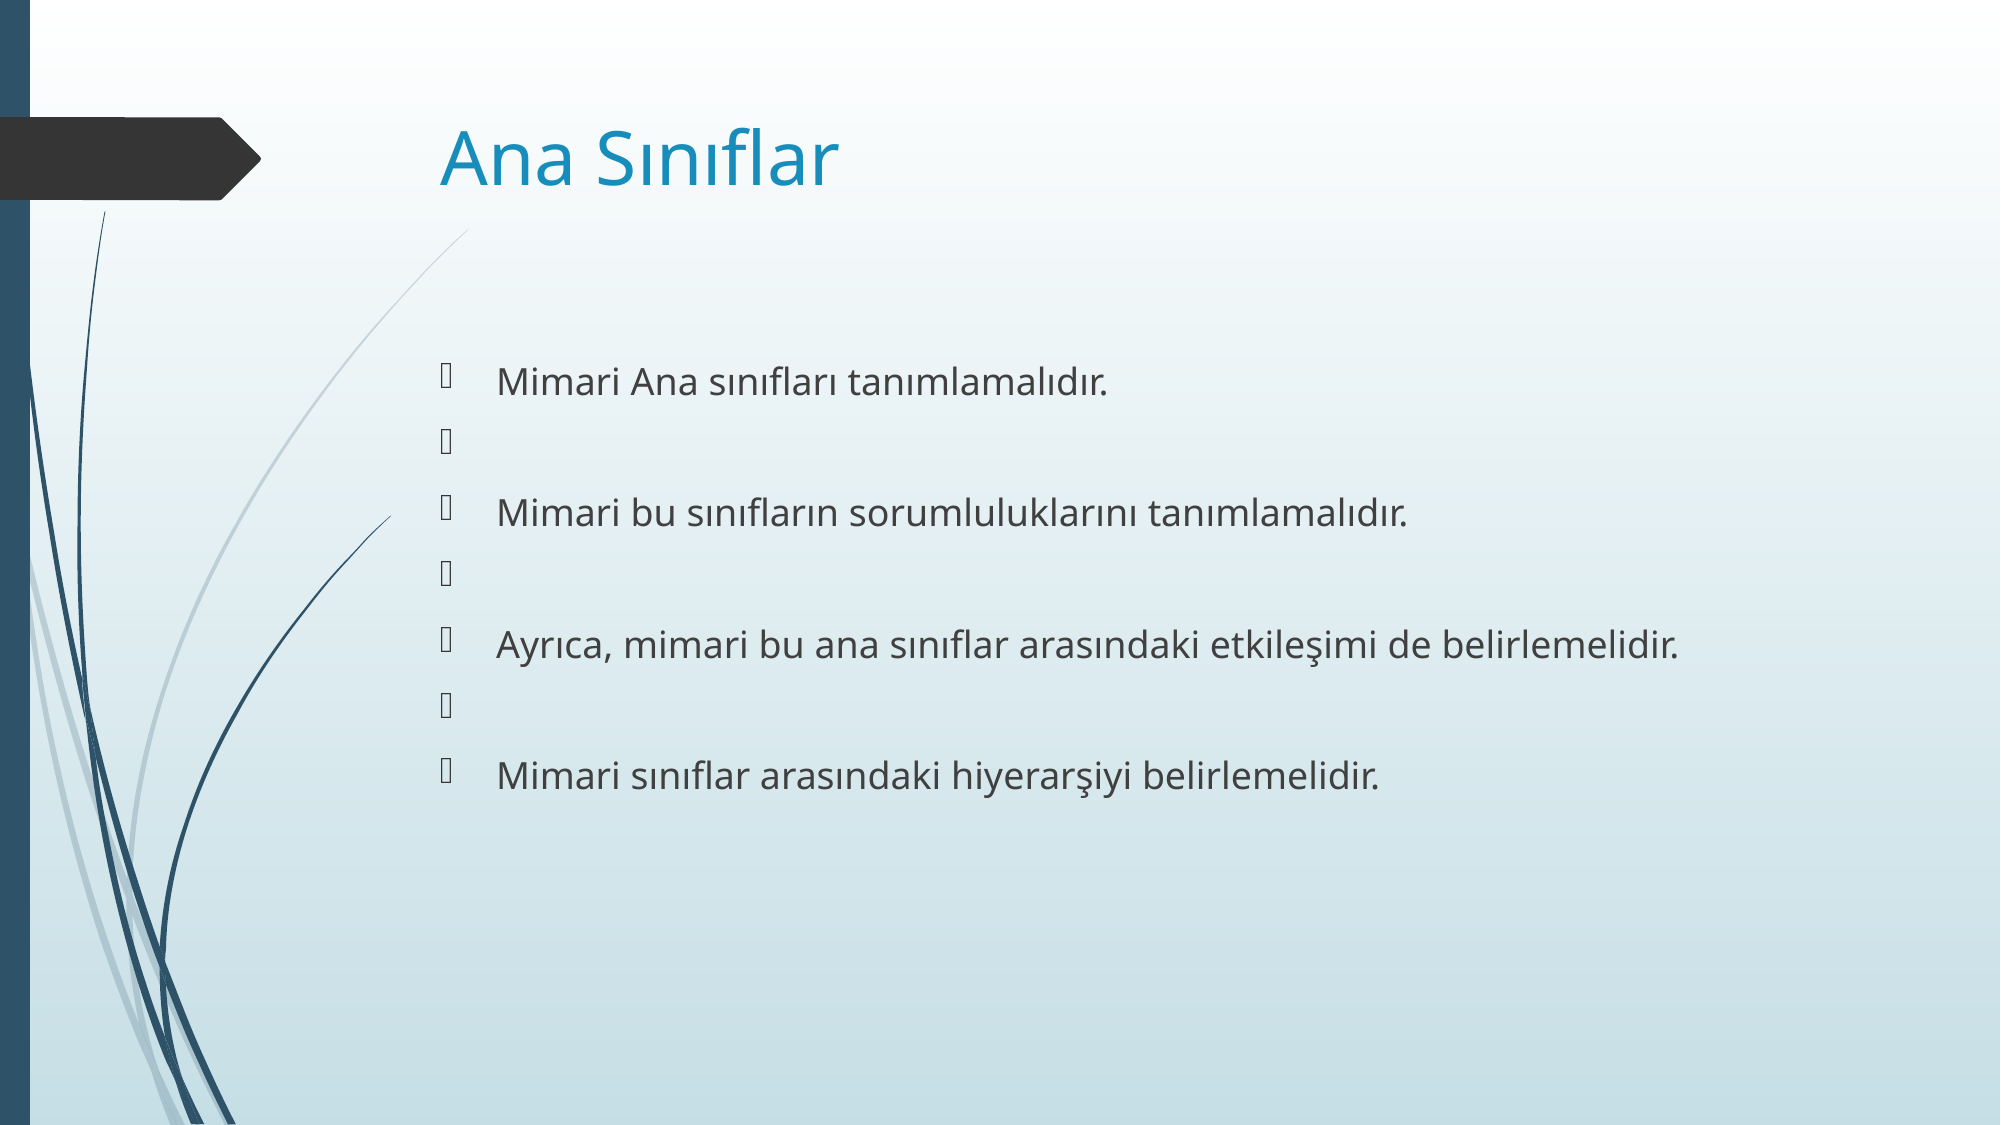

# Ana Sınıflar
Mimari Ana sınıfları tanımlamalıdır.
Mimari bu sınıfların sorumluluklarını tanımlamalıdır.
Ayrıca, mimari bu ana sınıflar arasındaki etkileşimi de belirlemelidir.
Mimari sınıflar arasındaki hiyerarşiyi belirlemelidir.